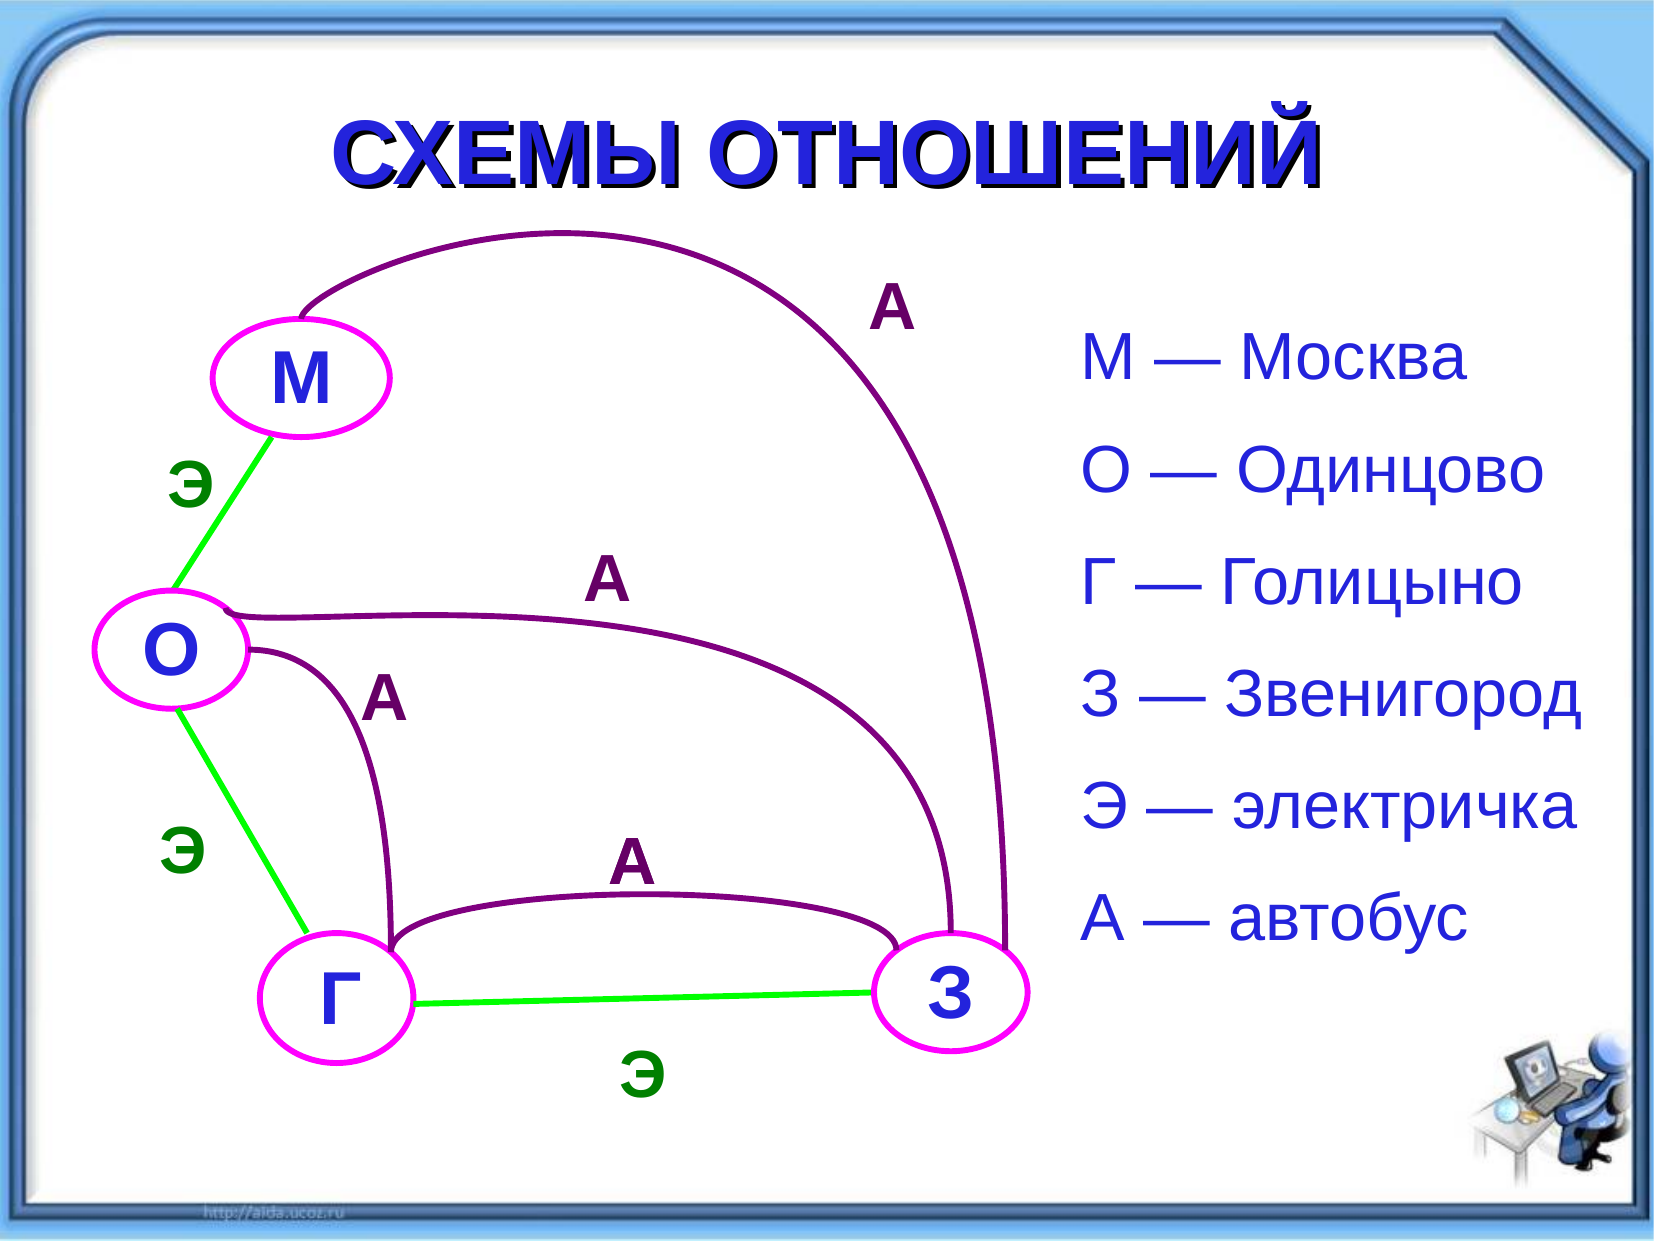

# СХЕМЫ ОТНОШЕНИЙ
А
М — Москва
О — Одинцово
Г — Голицыно
З — Звенигород
Э — электричка
А — автобус
М
Э
А
О
А
Э
А
А
З
Г
Э